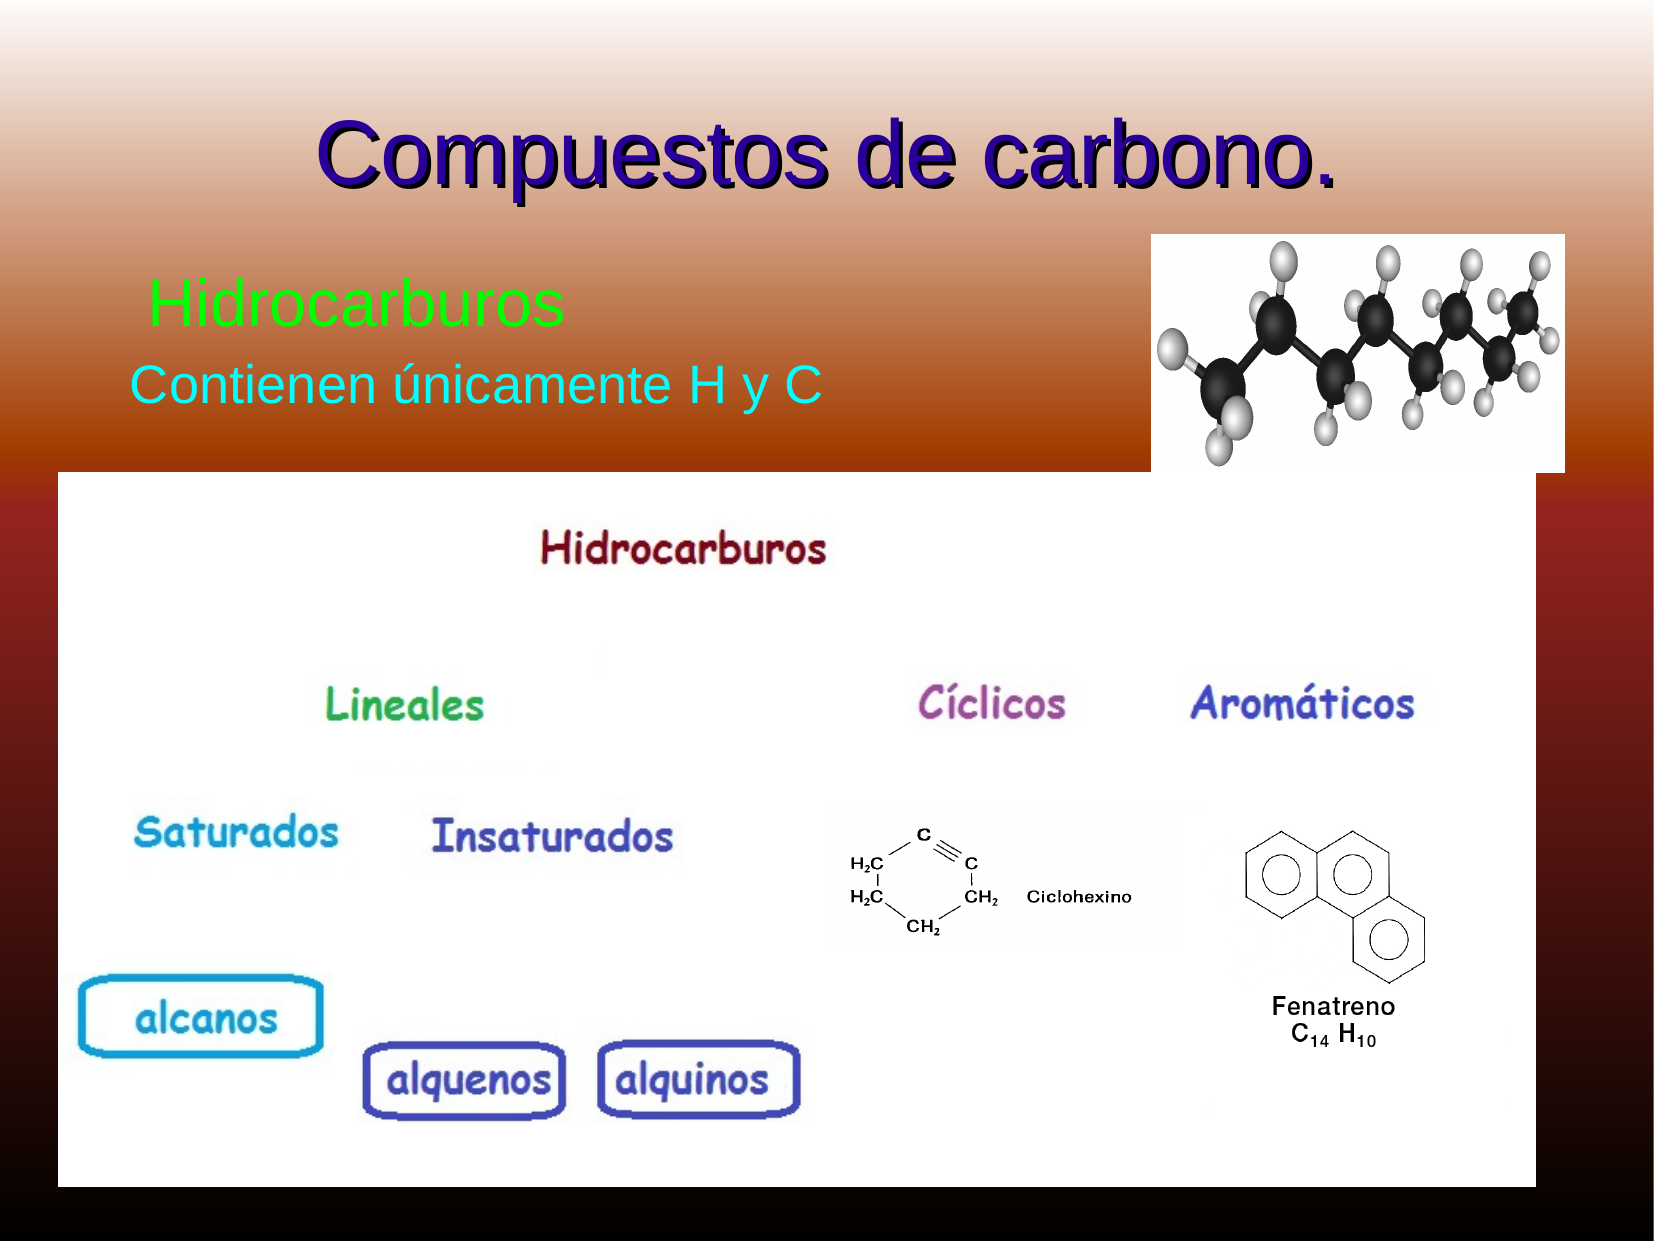

Compuestos de carbono.
# Hidrocarburos
Contienen únicamente H y C